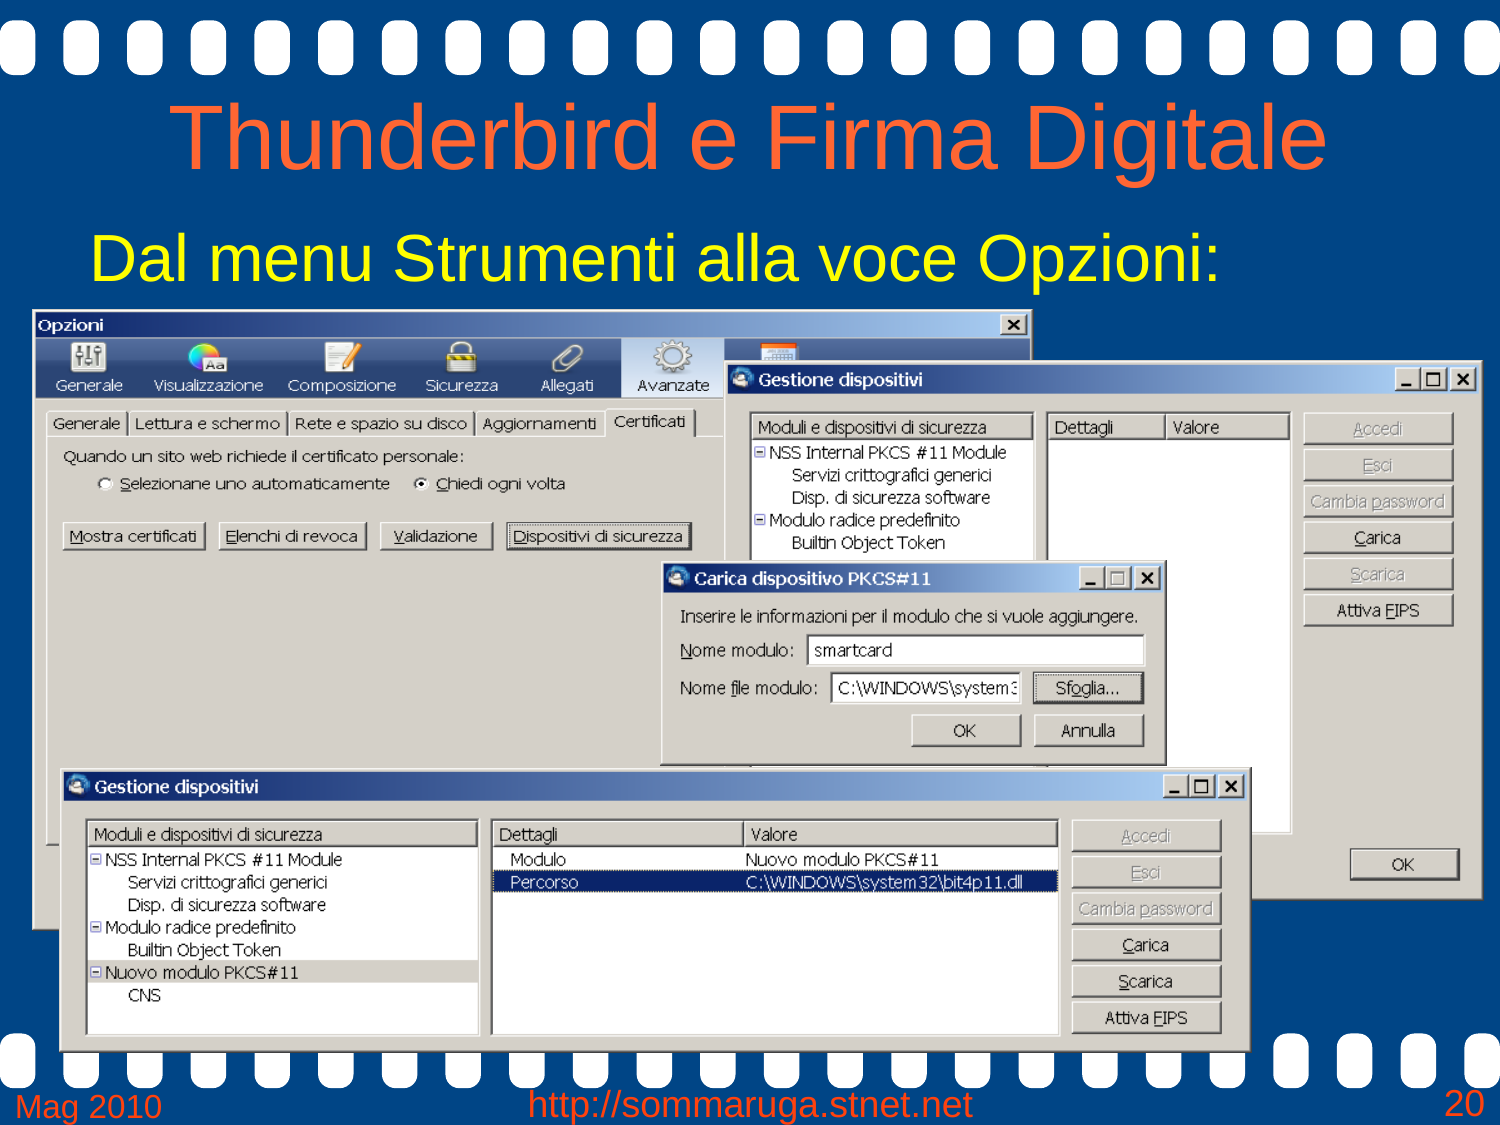

# Thunderbird e Firma Digitale
Dal menu Strumenti alla voce Opzioni: